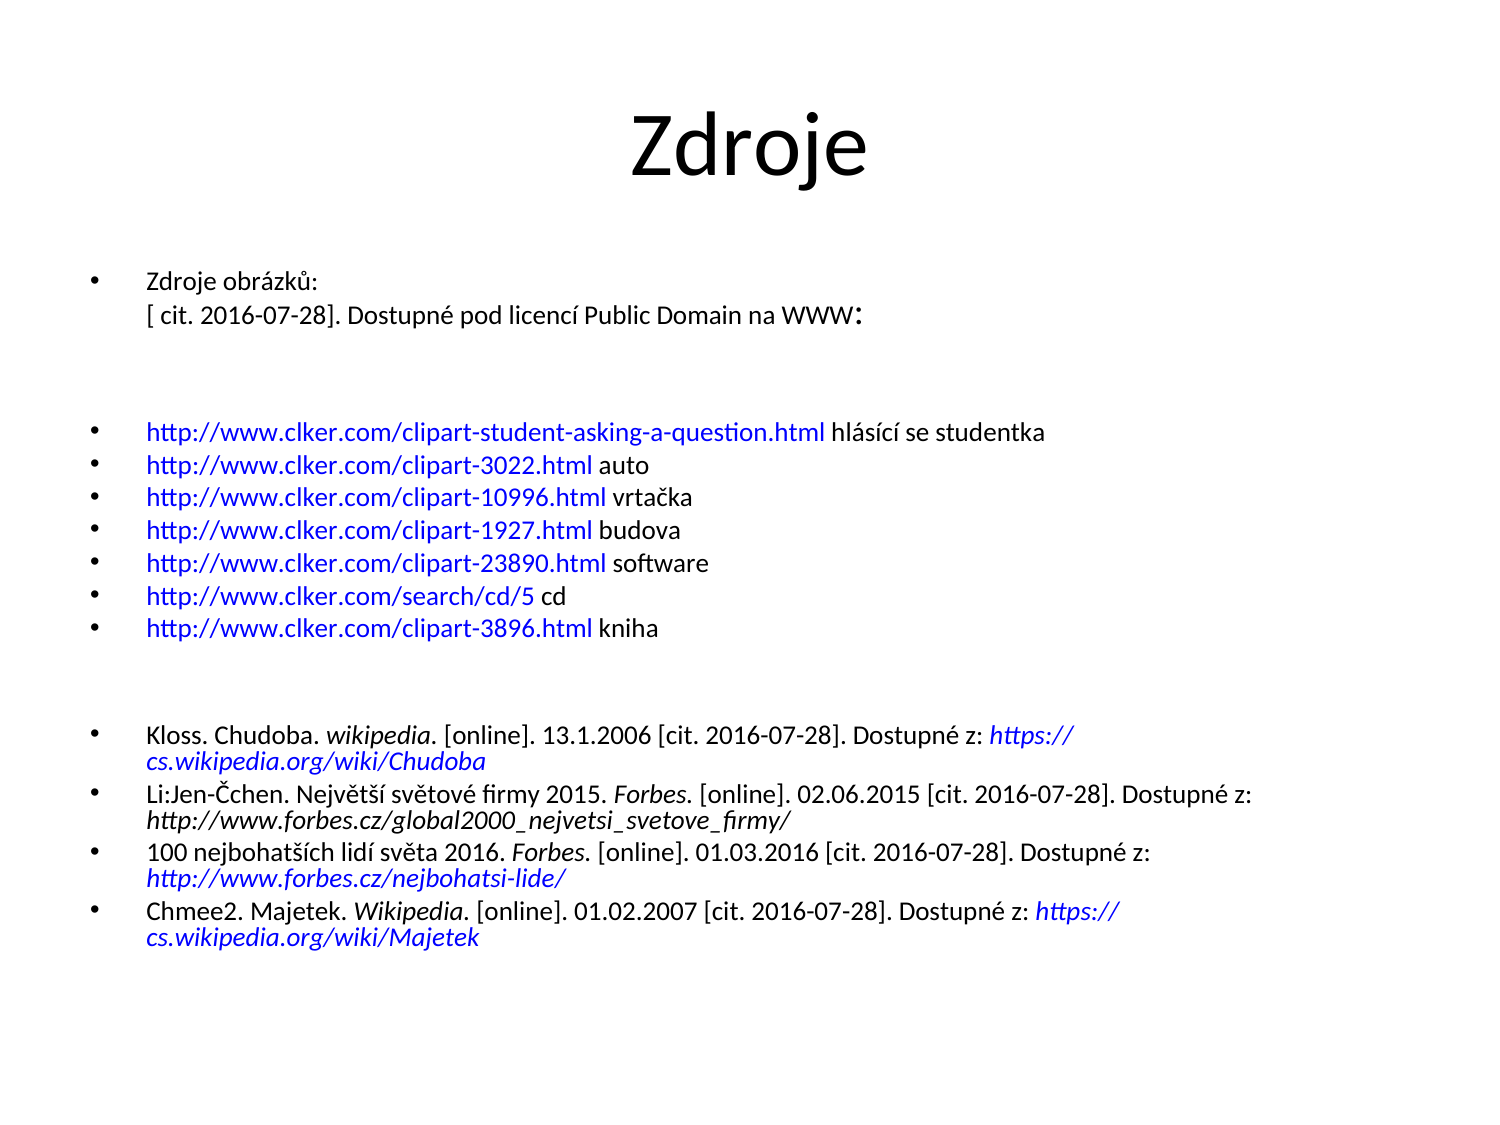

# Zdroje
Zdroje obrázků:
[ cit. 2016-07-28]. Dostupné pod licencí Public Domain na WWW:
http://www.clker.com/clipart-student-asking-a-question.html hlásící se studentka
http://www.clker.com/clipart-3022.html auto
http://www.clker.com/clipart-10996.html vrtačka
http://www.clker.com/clipart-1927.html budova
http://www.clker.com/clipart-23890.html software
http://www.clker.com/search/cd/5 cd
http://www.clker.com/clipart-3896.html kniha
Kloss. Chudoba. wikipedia. [online]. 13.1.2006 [cit. 2016-07-28]. Dostupné z: https://cs.wikipedia.org/wiki/Chudoba
Li:Jen-Čchen. Největší světové firmy 2015. Forbes. [online]. 02.06.2015 [cit. 2016-07-28]. Dostupné z: http://www.forbes.cz/global2000_nejvetsi_svetove_firmy/
100 nejbohatších lidí světa 2016. Forbes. [online]. 01.03.2016 [cit. 2016-07-28]. Dostupné z: http://www.forbes.cz/nejbohatsi-lide/
Chmee2. Majetek. Wikipedia. [online]. 01.02.2007 [cit. 2016-07-28]. Dostupné z: https://cs.wikipedia.org/wiki/Majetek